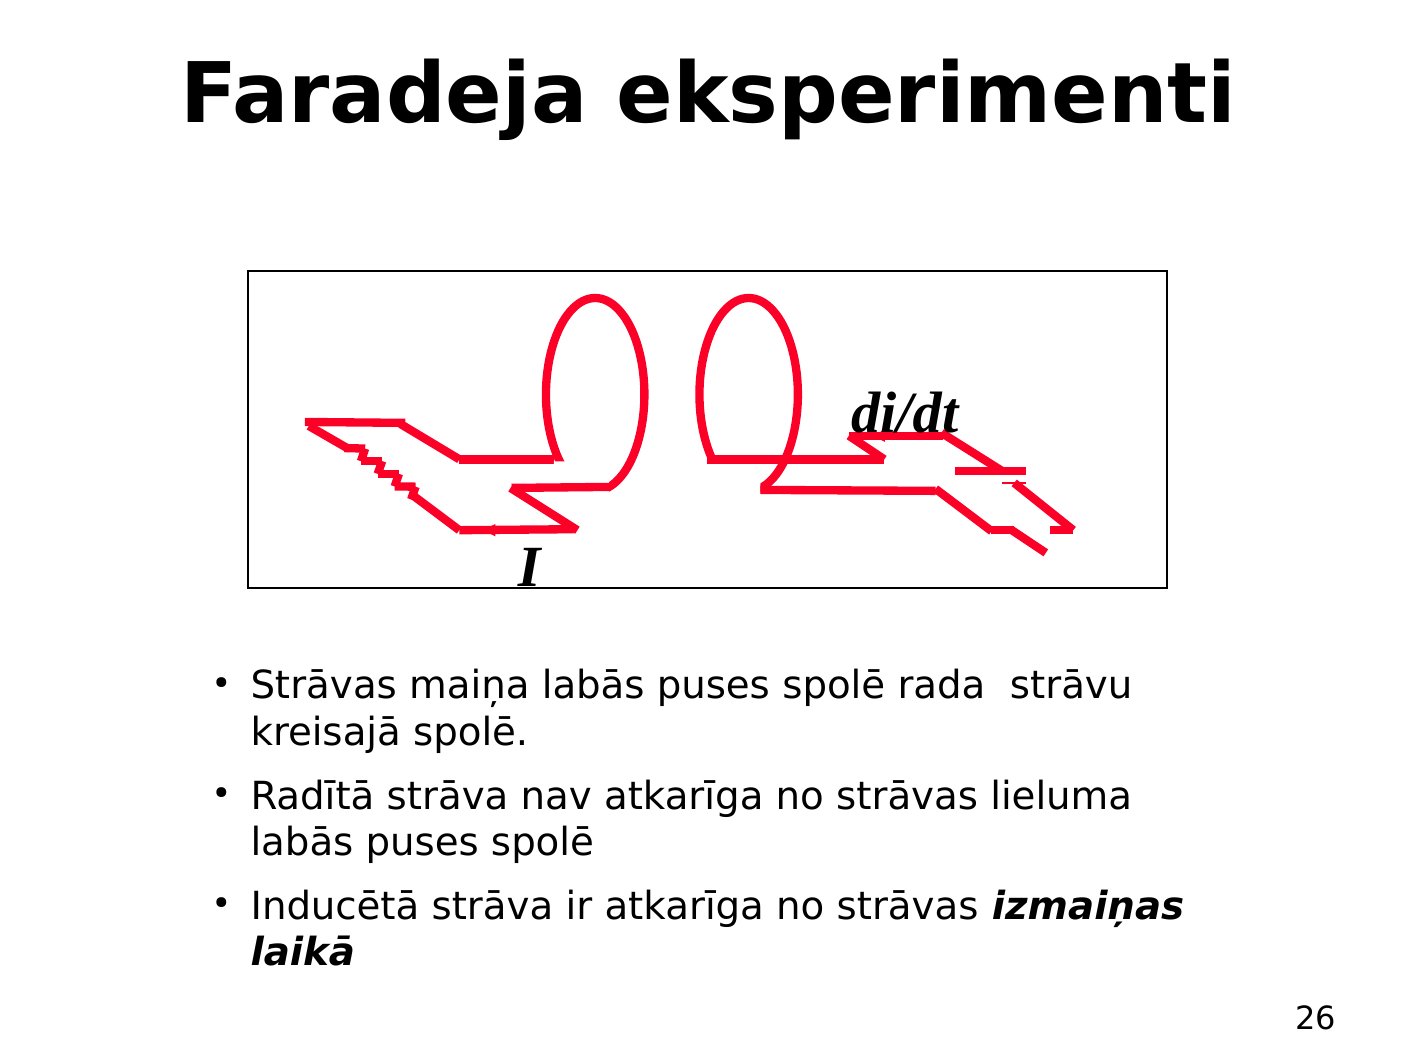

# Faradeja eksperimenti
di/dt
I
Strāvas maiņa labās puses spolē rada strāvu kreisajā spolē.
Radītā strāva nav atkarīga no strāvas lieluma labās puses spolē
Inducētā strāva ir atkarīga no strāvas izmaiņas laikā